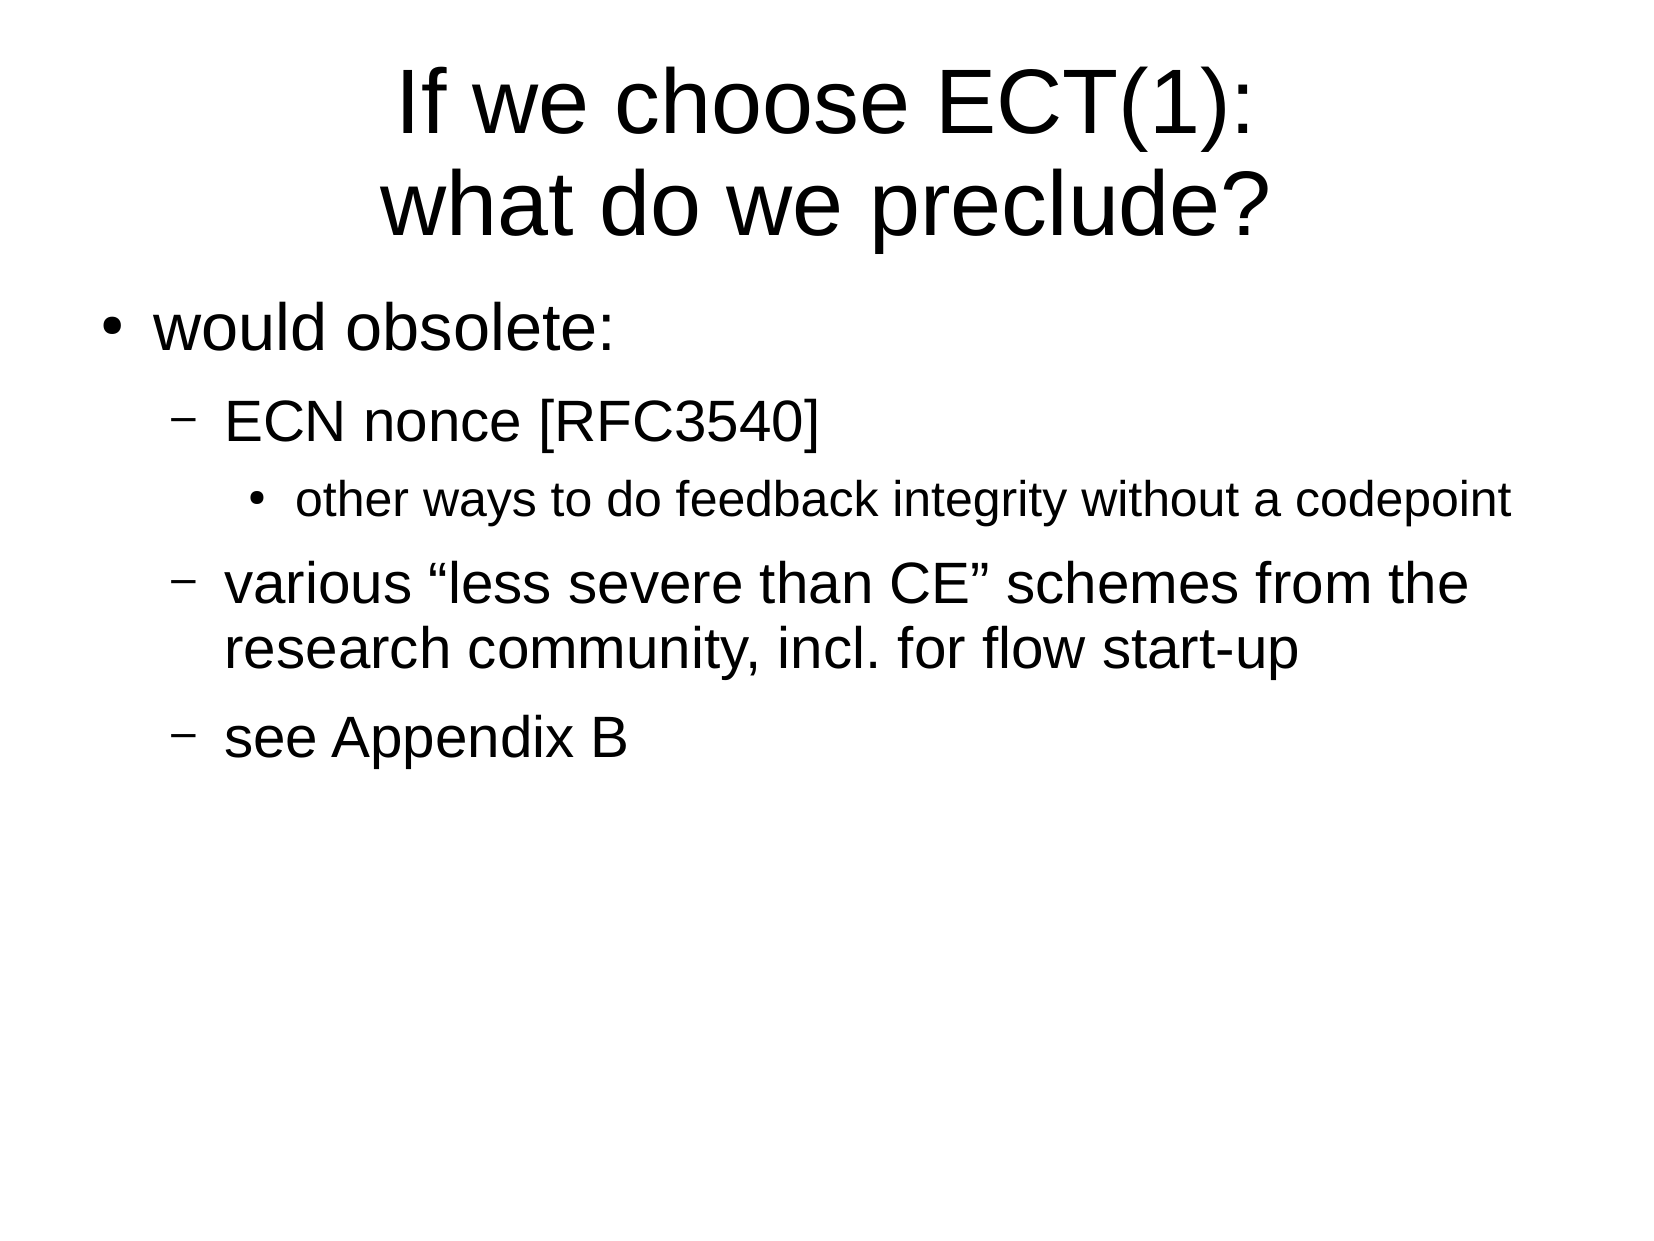

# If we choose ECT(1): what do we preclude?
would obsolete:
ECN nonce [RFC3540]
other ways to do feedback integrity without a codepoint
various “less severe than CE” schemes from the research community, incl. for flow start-up
see Appendix B